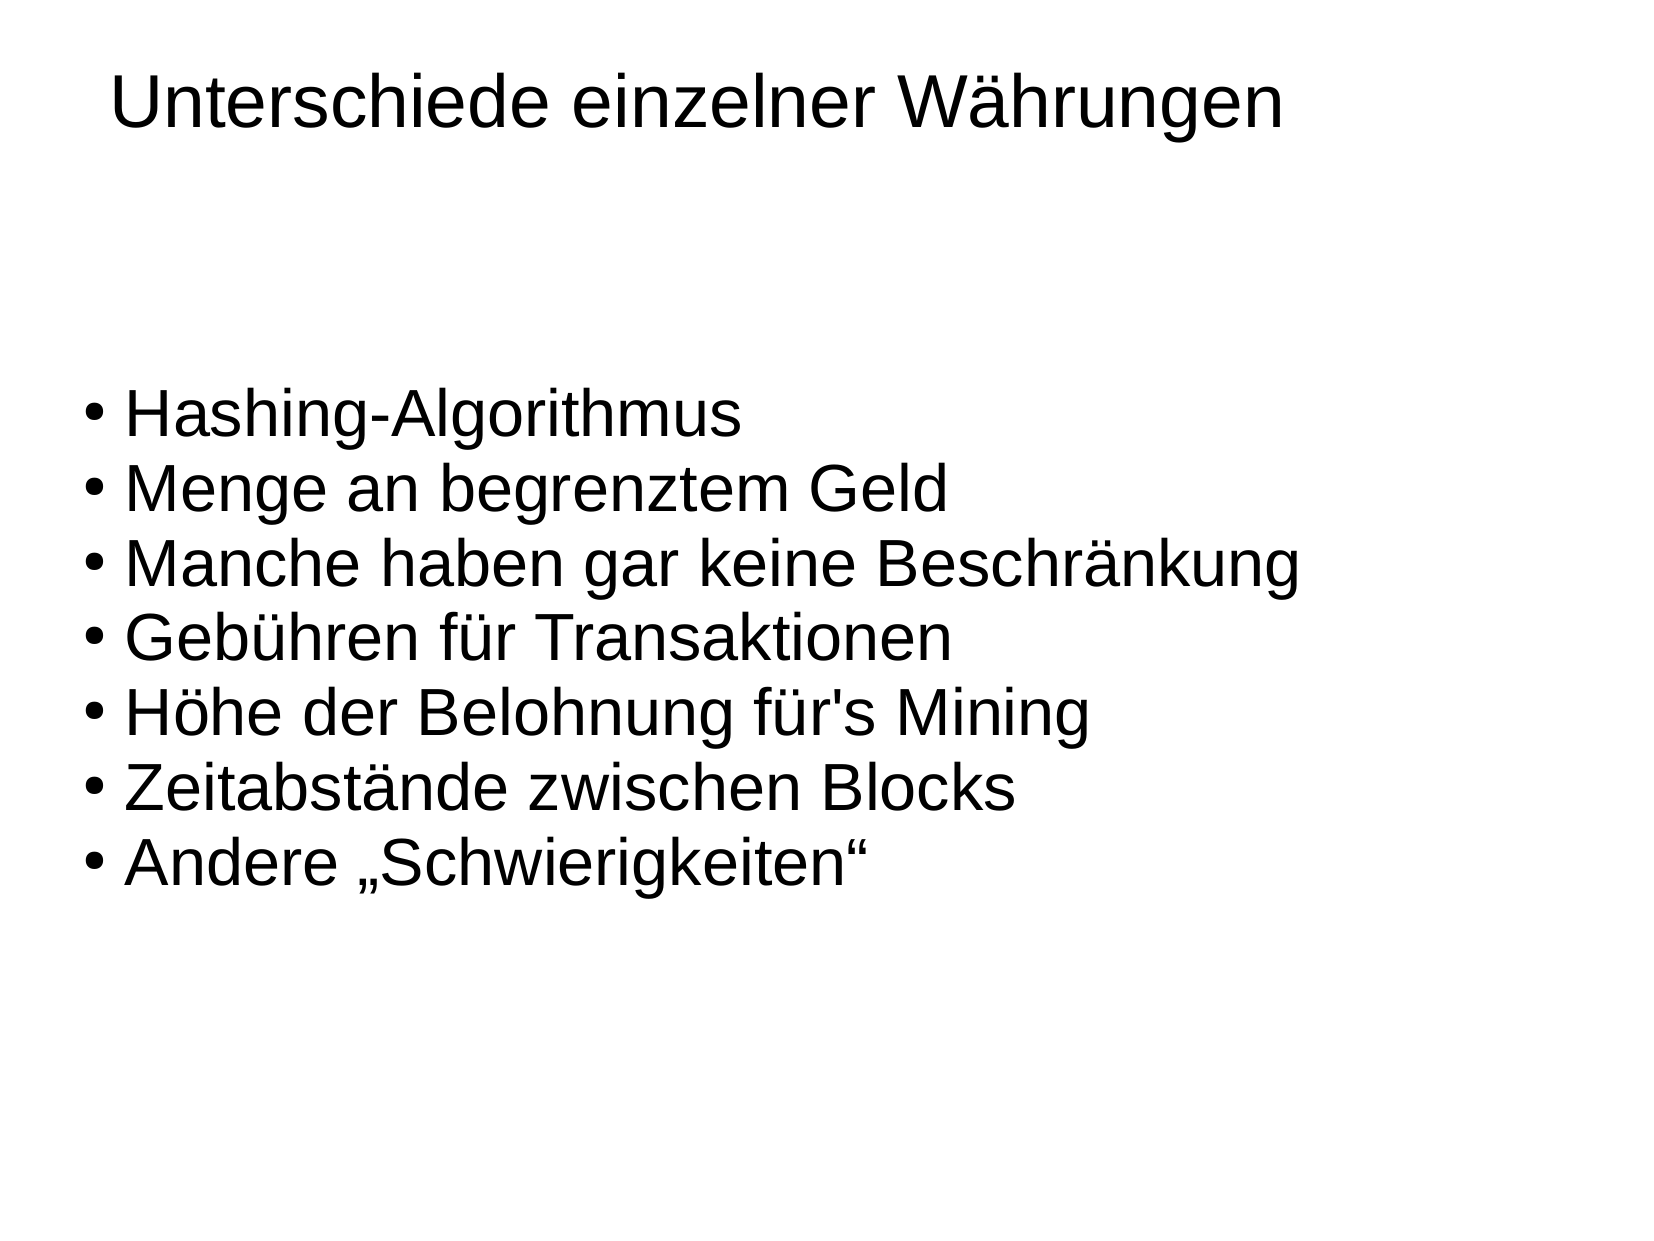

# Unterschiede einzelner Währungen
 Hashing-Algorithmus
 Menge an begrenztem Geld
 Manche haben gar keine Beschränkung
 Gebühren für Transaktionen
 Höhe der Belohnung für's Mining
 Zeitabstände zwischen Blocks
 Andere „Schwierigkeiten“